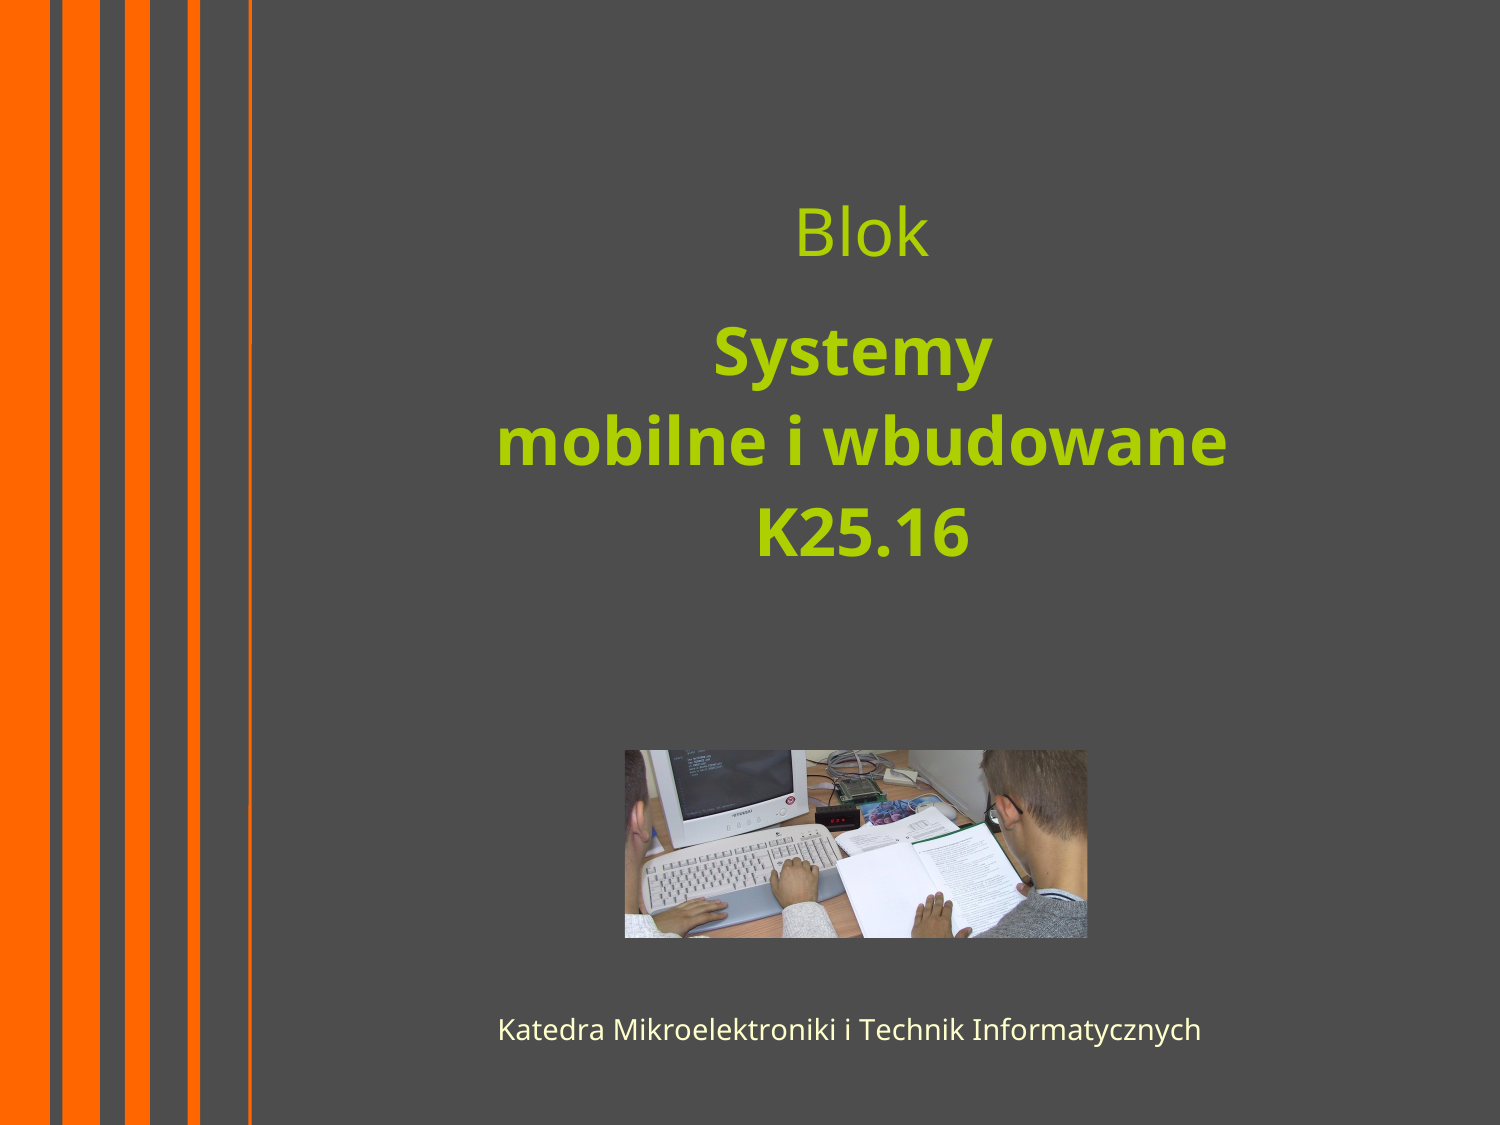

# Blok Systemy mobilne i wbudowane K25.16
Katedra Mikroelektroniki i Technik Informatycznych